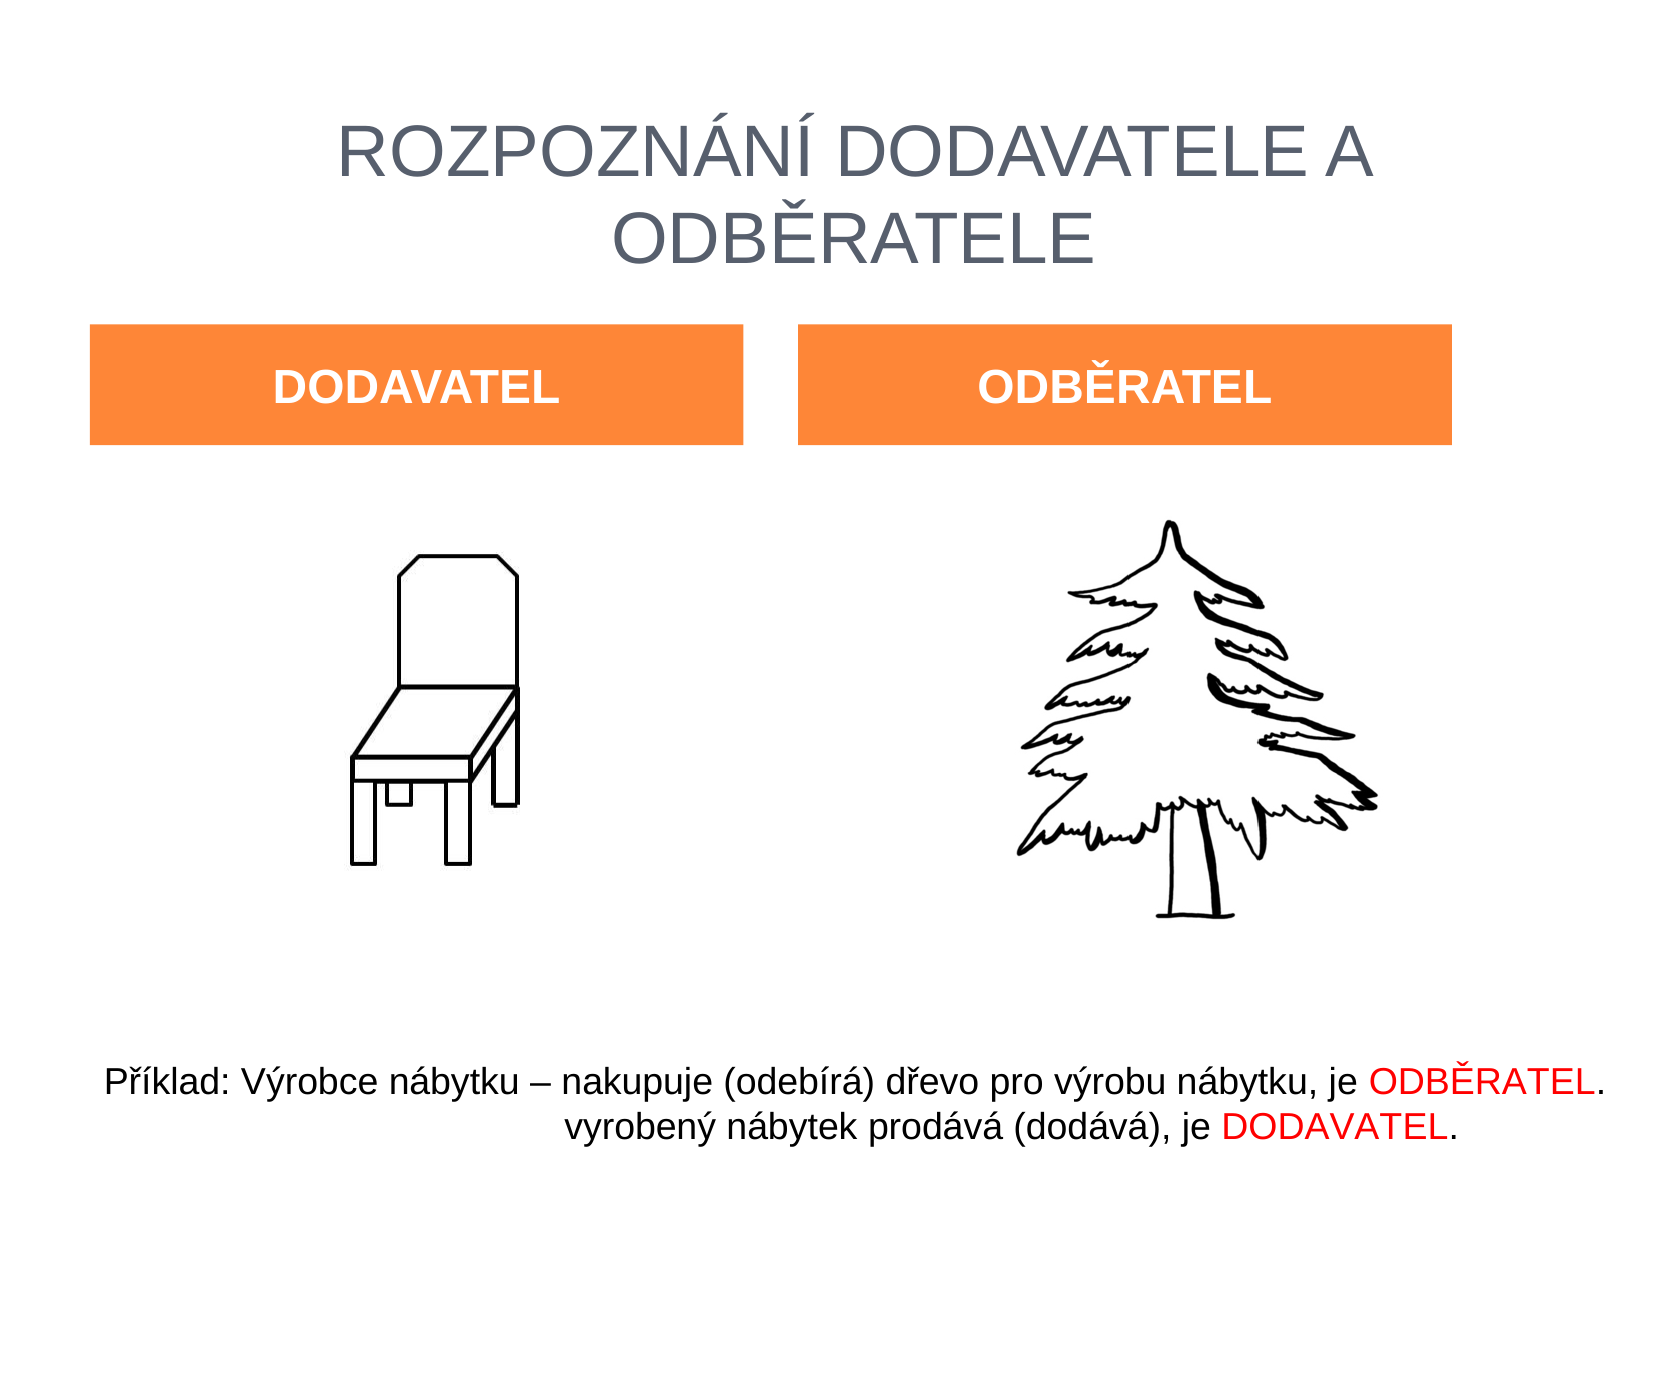

# ROZPOZNÁNÍ DODAVATELE A ODBĚRATELE
DODAVATEL
ODBĚRATEL
Příklad: Výrobce nábytku – nakupuje (odebírá) dřevo pro výrobu nábytku, je ODBĚRATEL.
 	 vyrobený nábytek prodává (dodává), je DODAVATEL.